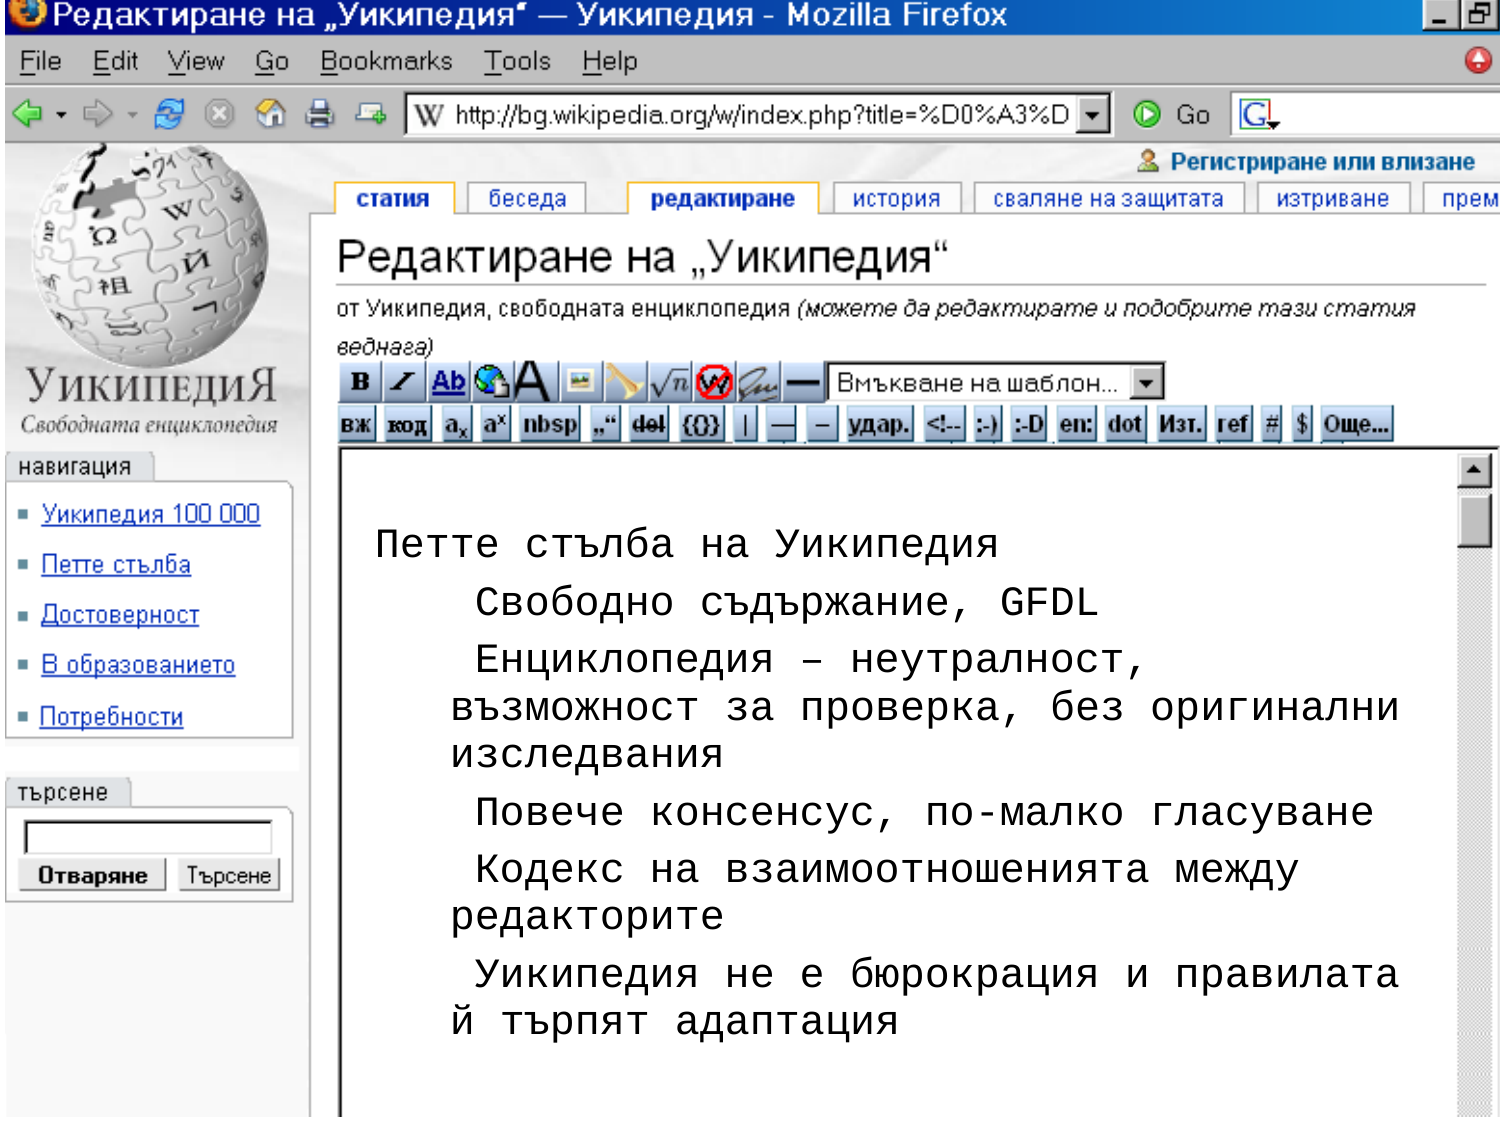

Петте стълба на Уикипедия
 Свободно съдържание, GFDL
 Енциклопедия – неутралност, възможност за проверка, без оригинални изследвания
 Повече консенсус, по-малко гласуване
 Кодекс на взаимоотношенията между редакторите
 Уикипедия не е бюрокрация и правилата й търпят адаптация